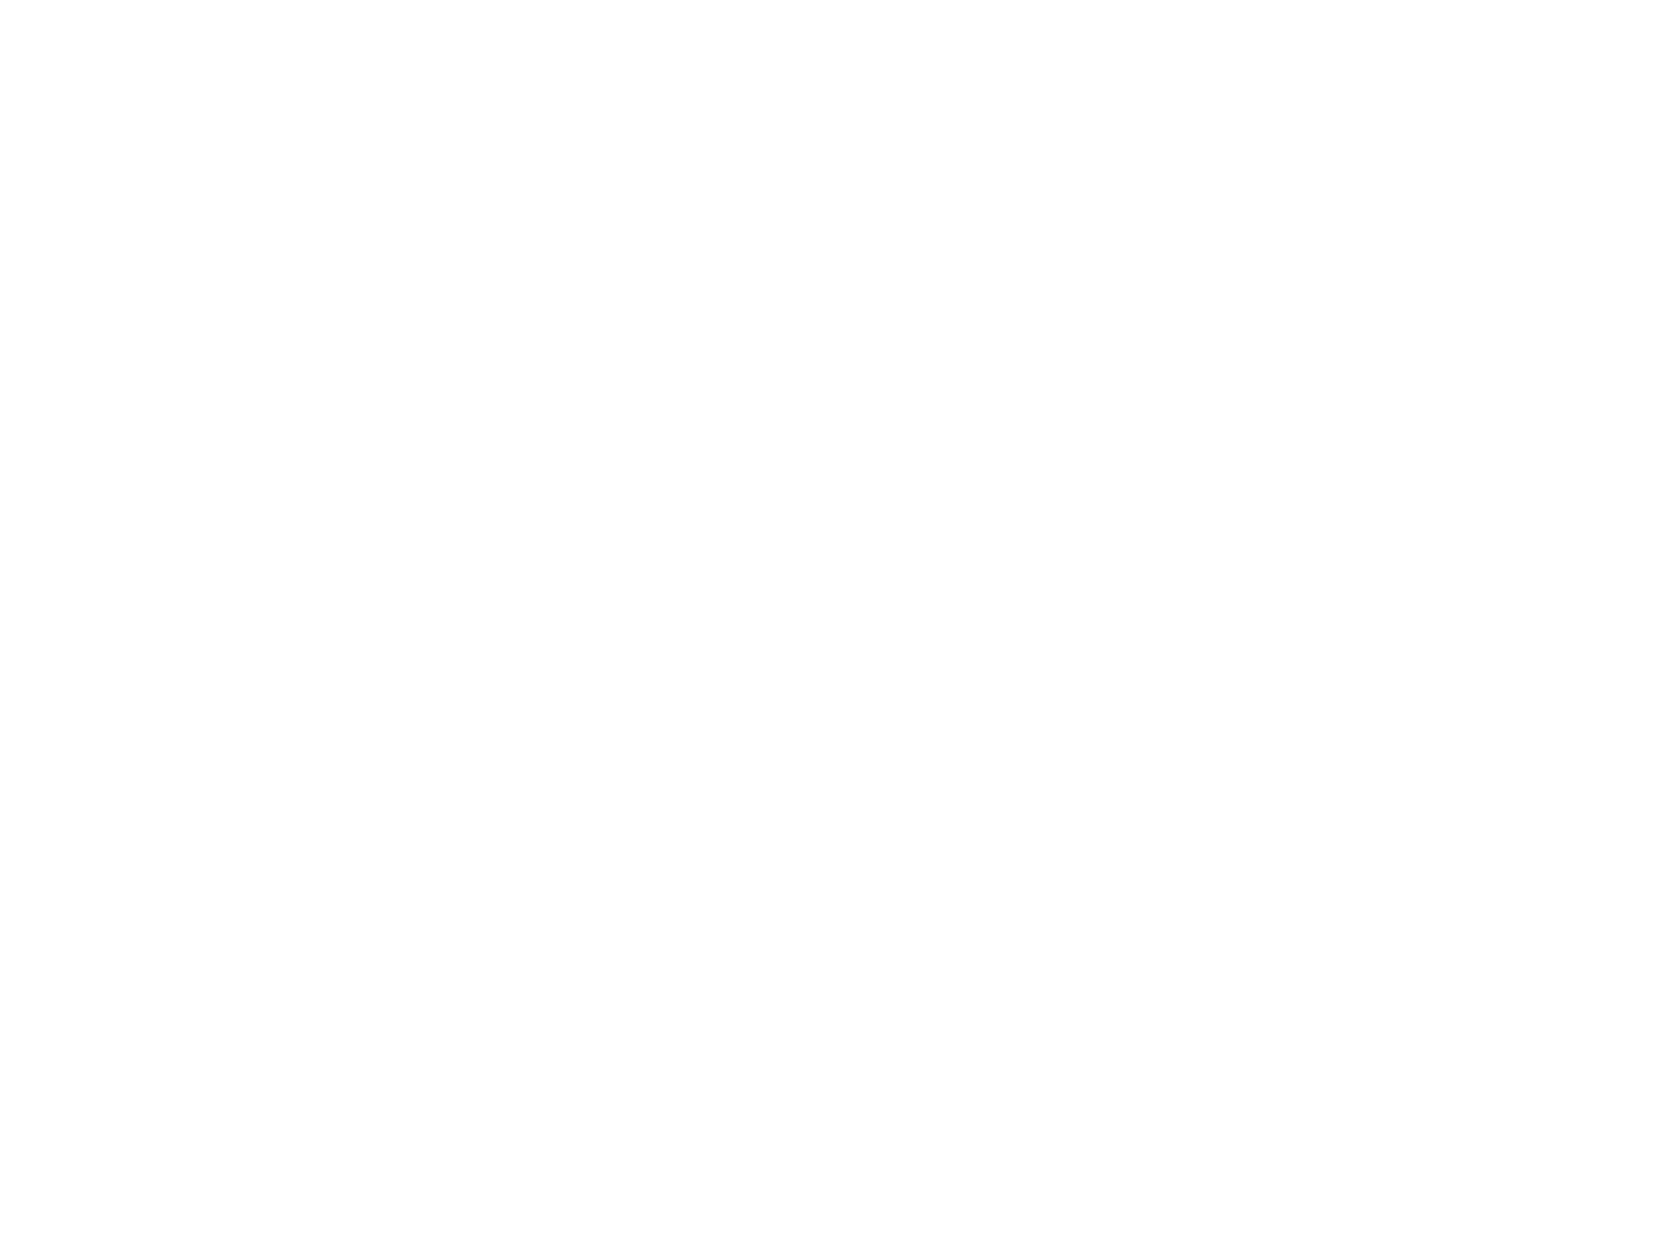

Venez découvrir un des plus beaux État du Monde
Californie